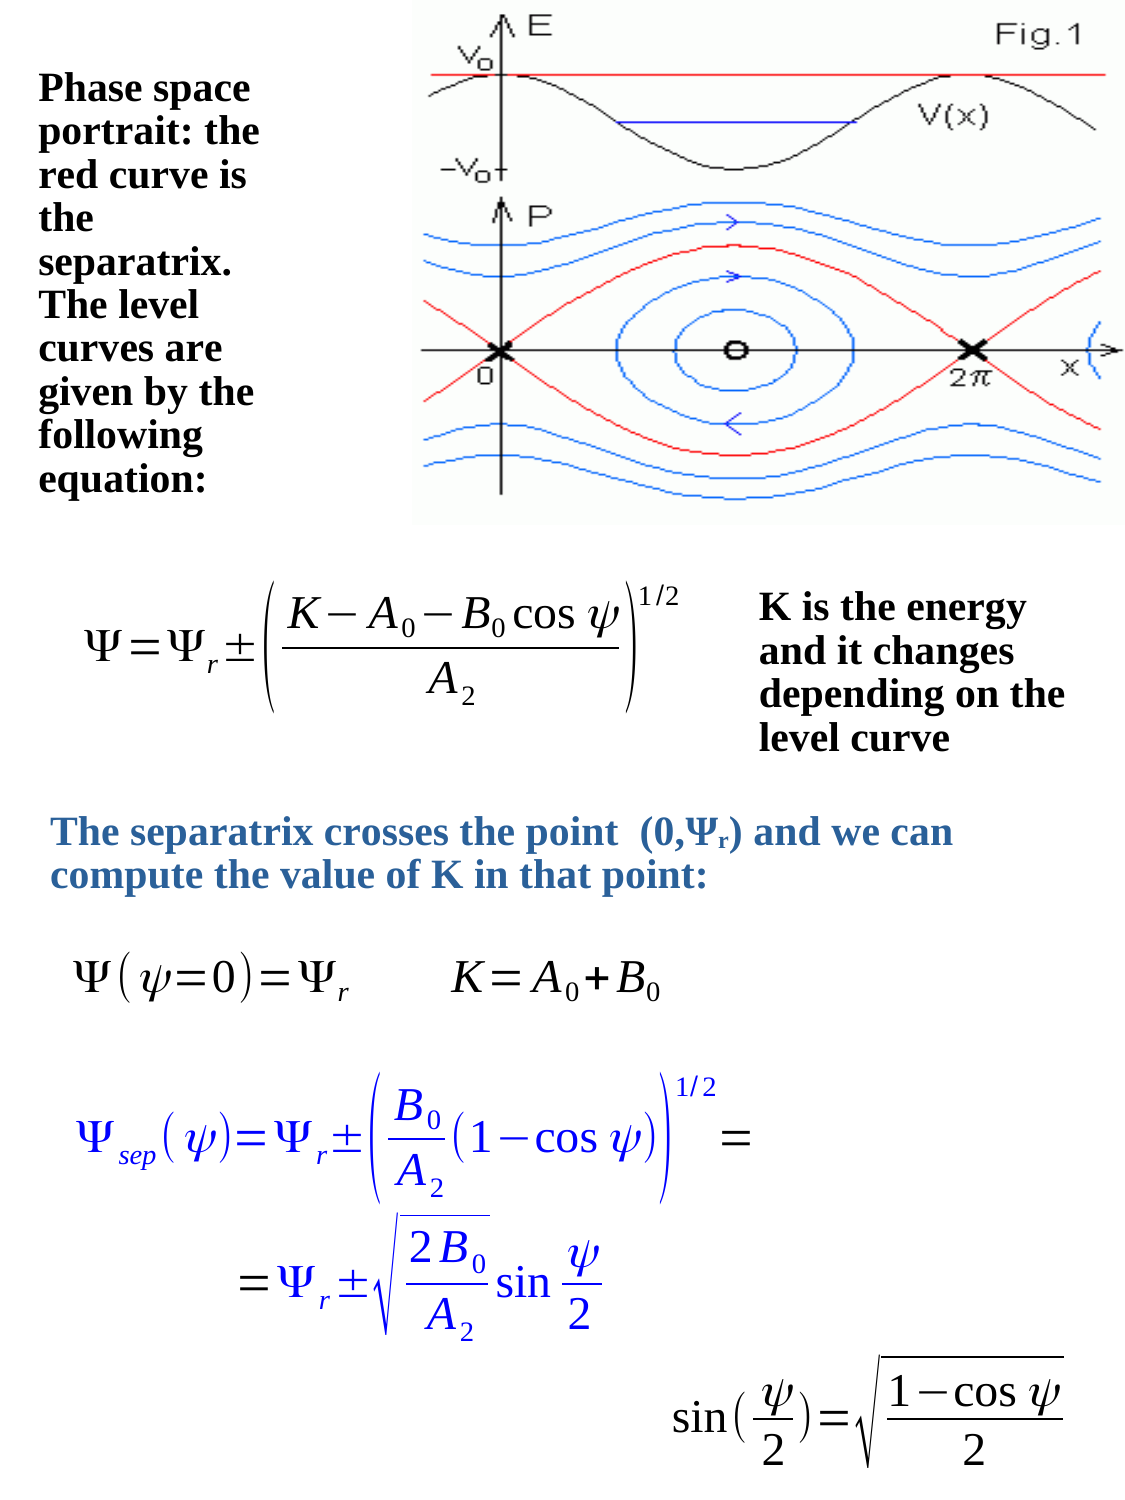

Phase space portrait: the red curve is the separatrix. The level curves are given by the following equation:
K is the energy and it changes depending on the level curve
The separatrix crosses the point (0,Ψr) and we can compute the value of K in that point: